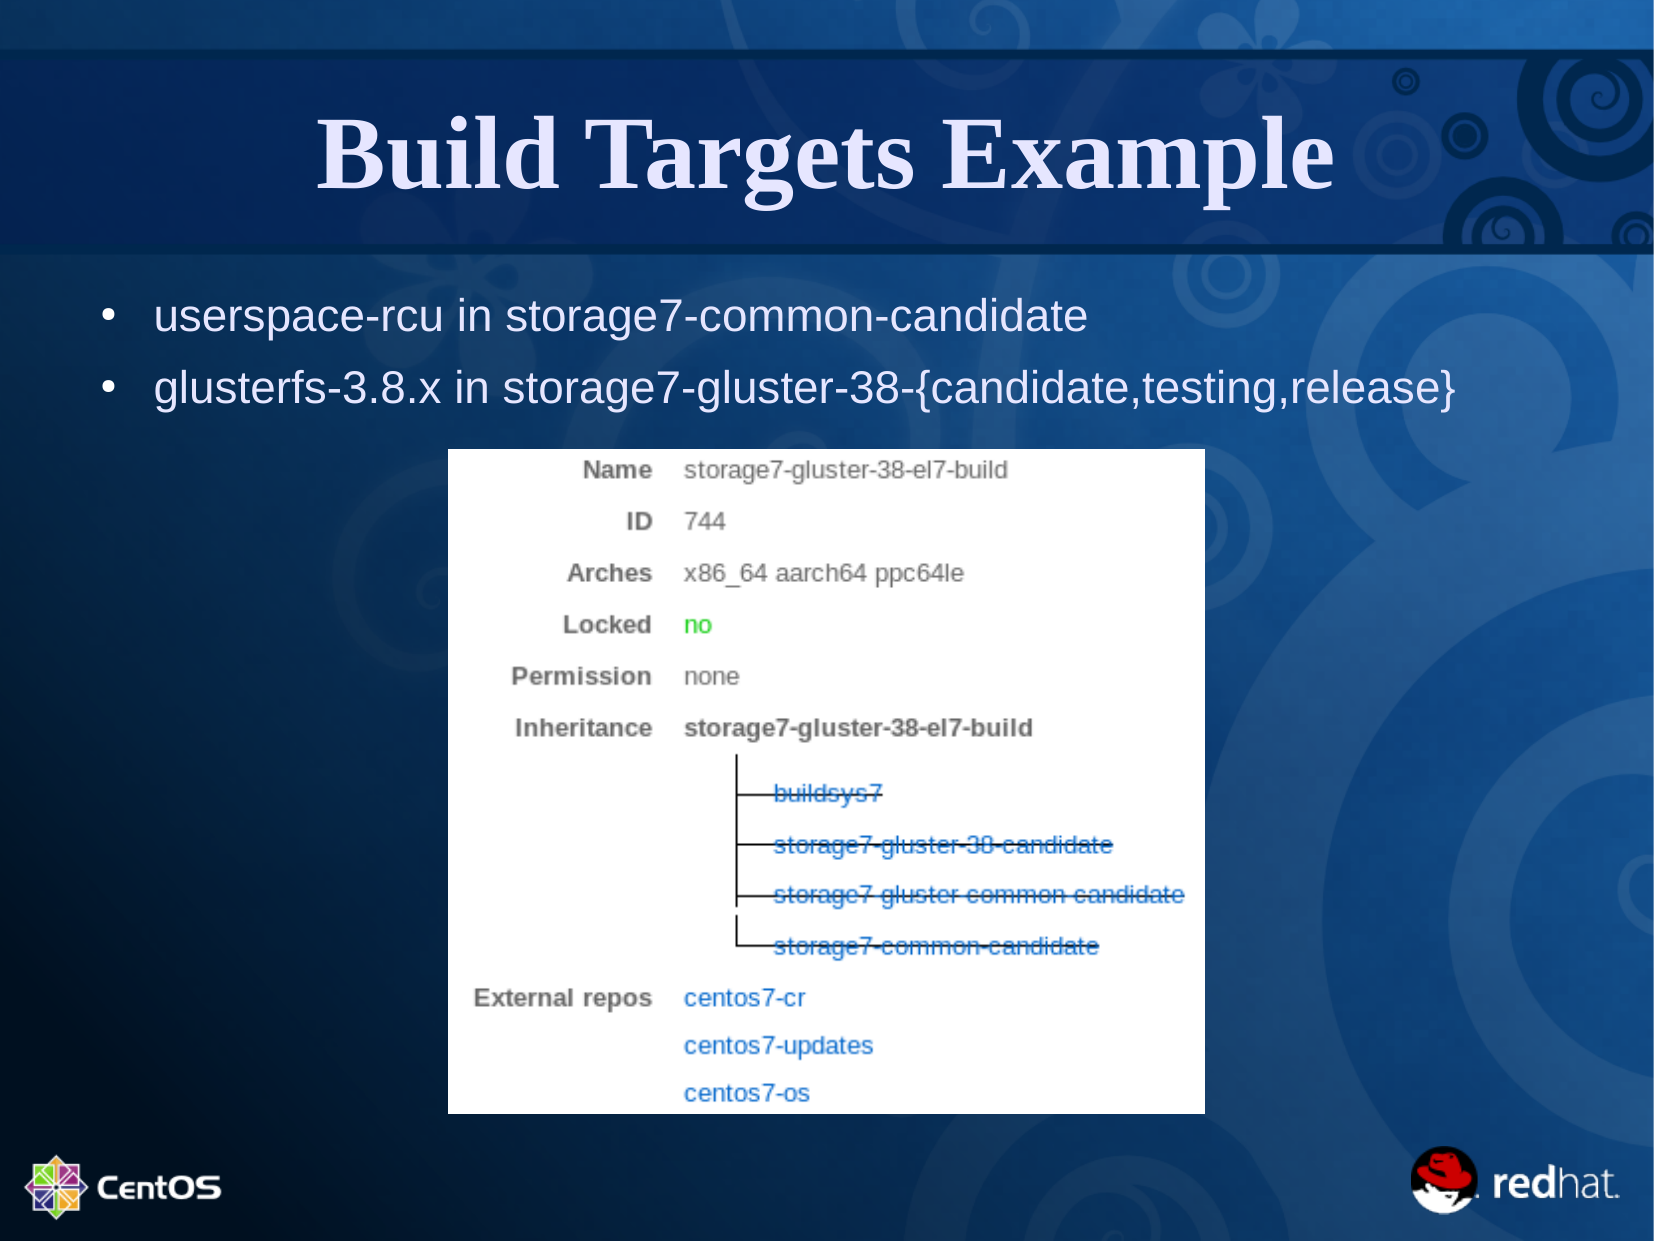

# Build Targets Example
userspace-rcu in storage7-common-candidate
glusterfs-3.8.x in storage7-gluster-38-{candidate,testing,release}